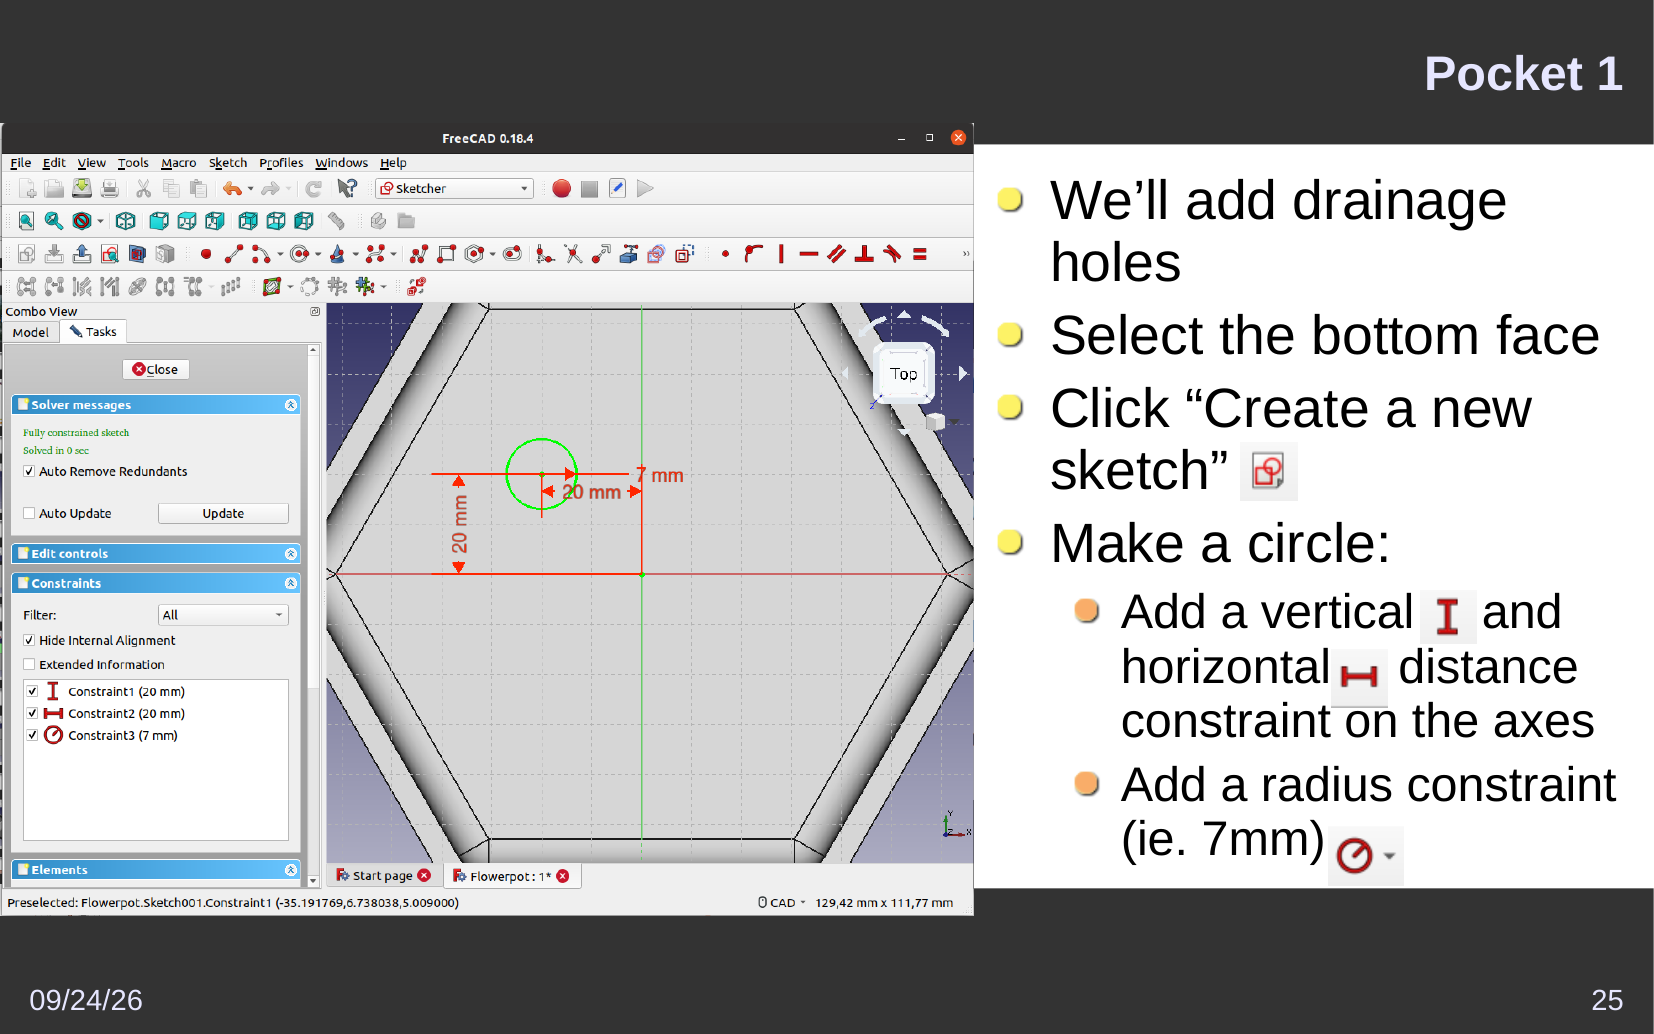

# Pocket 1
We’ll add drainage holes
Select the bottom face
Click “Create a new sketch”
Make a circle:
Add a vertical and horizontal distance constraint on the axes
Add a radius constraint (ie. 7mm)
25